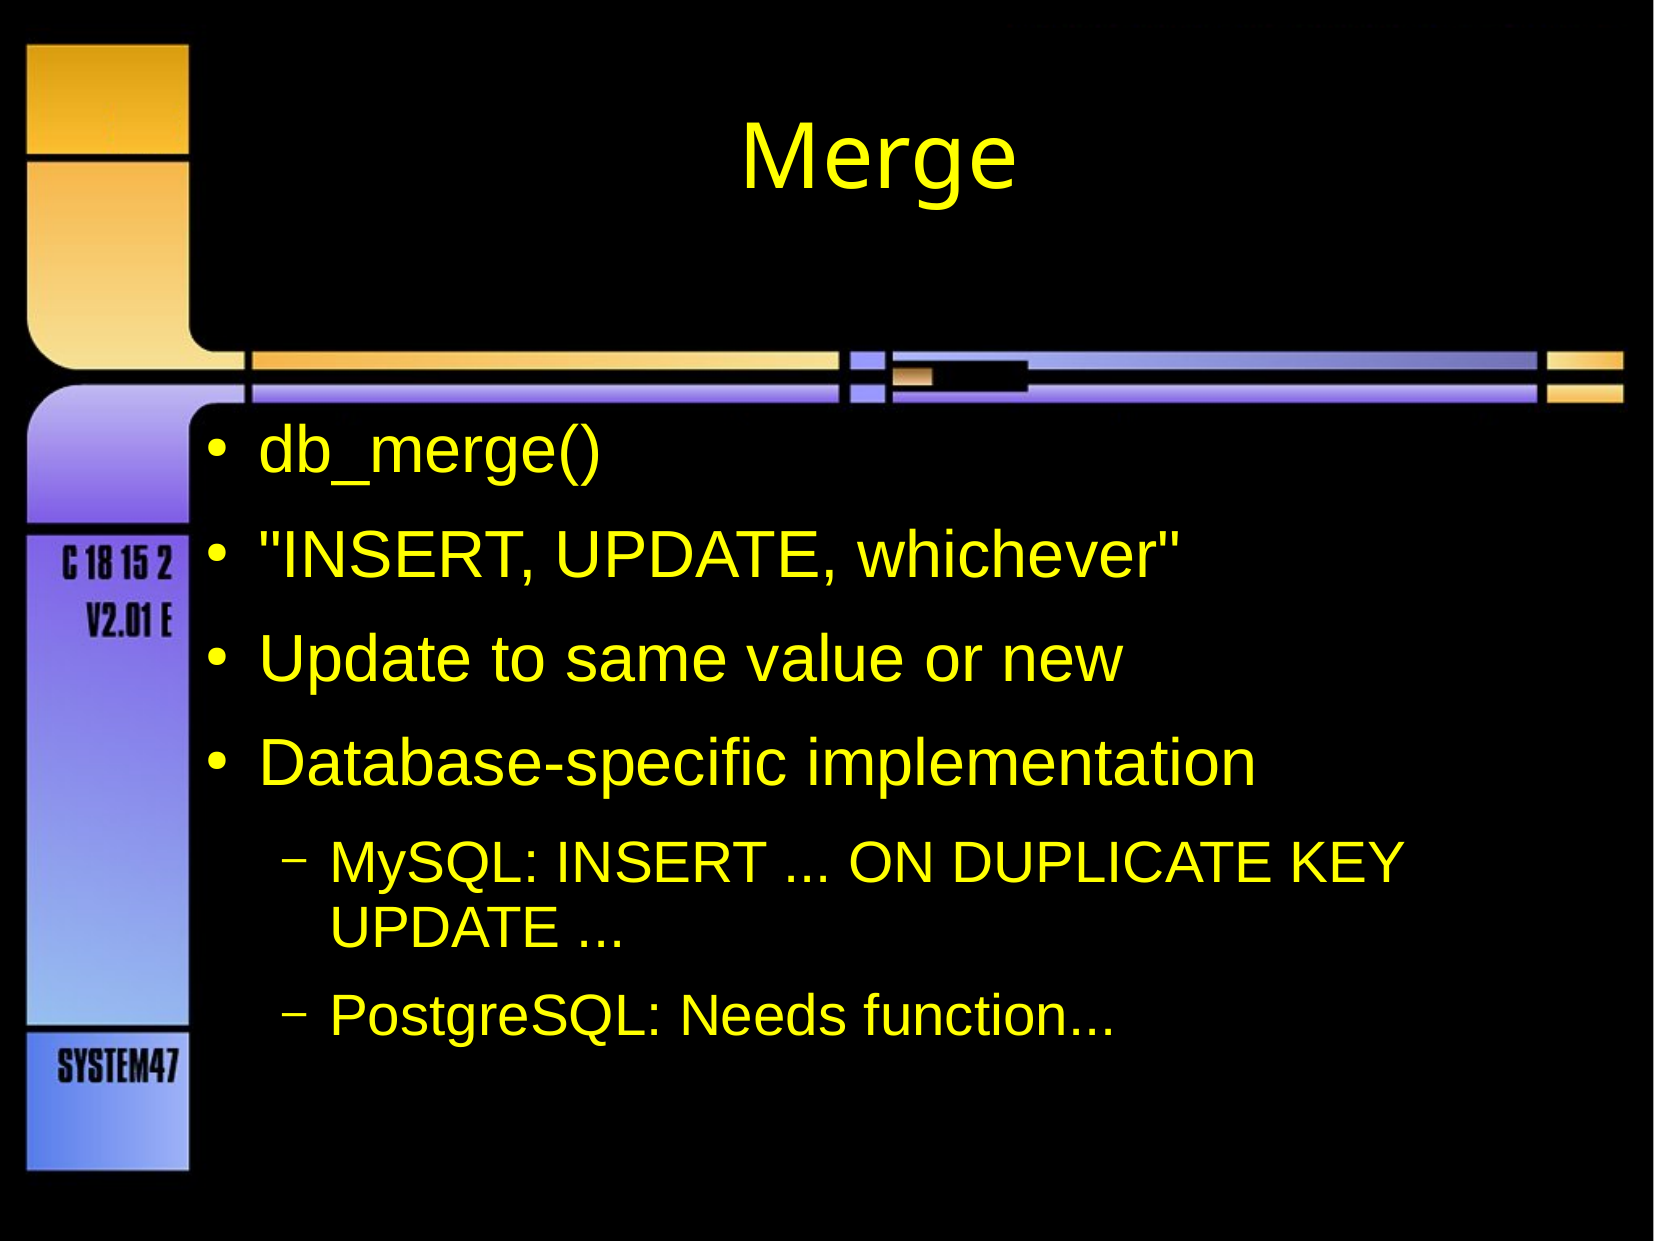

# Merge
db_merge()
"INSERT, UPDATE, whichever"
Update to same value or new
Database-specific implementation
MySQL: INSERT ... ON DUPLICATE KEY UPDATE ...
PostgreSQL: Needs function...